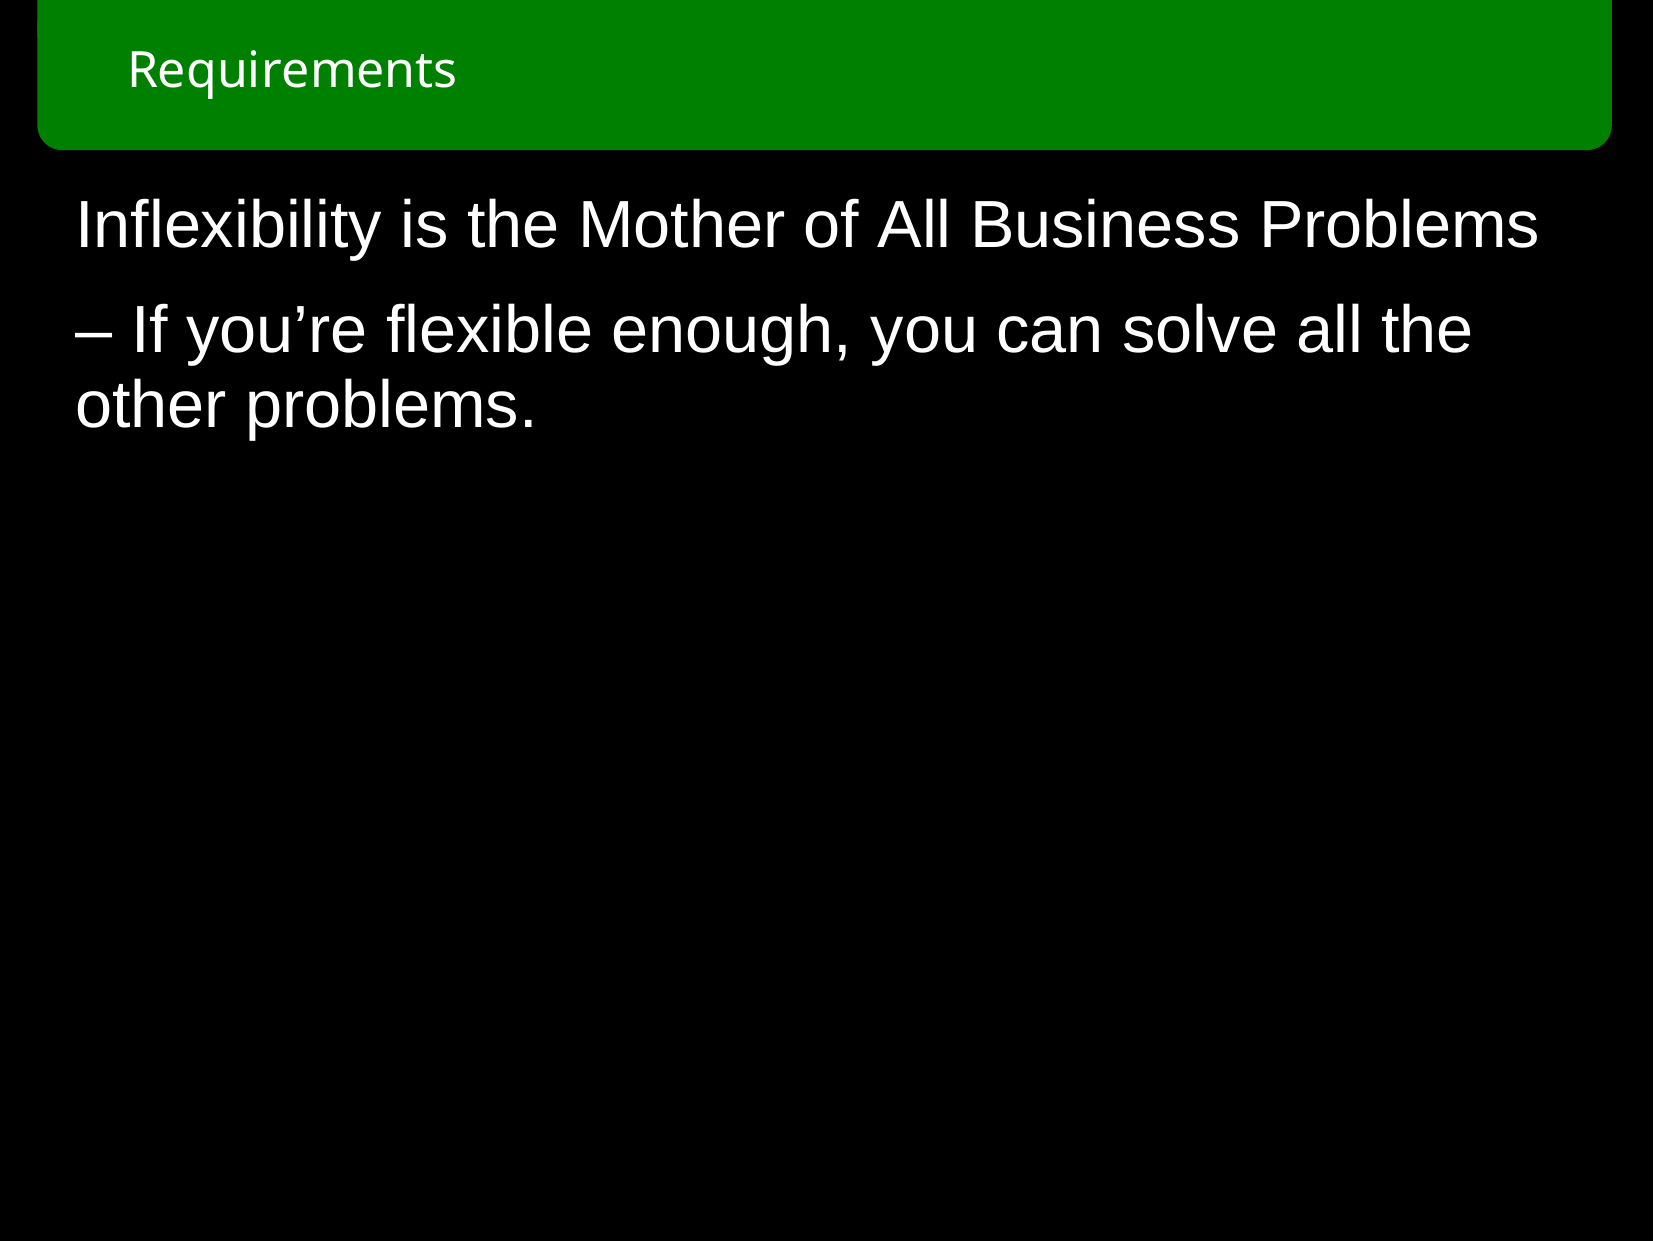

Requirements
# Inflexibility is the Mother of All Business Problems
– If you’re flexible enough, you can solve all the other problems.